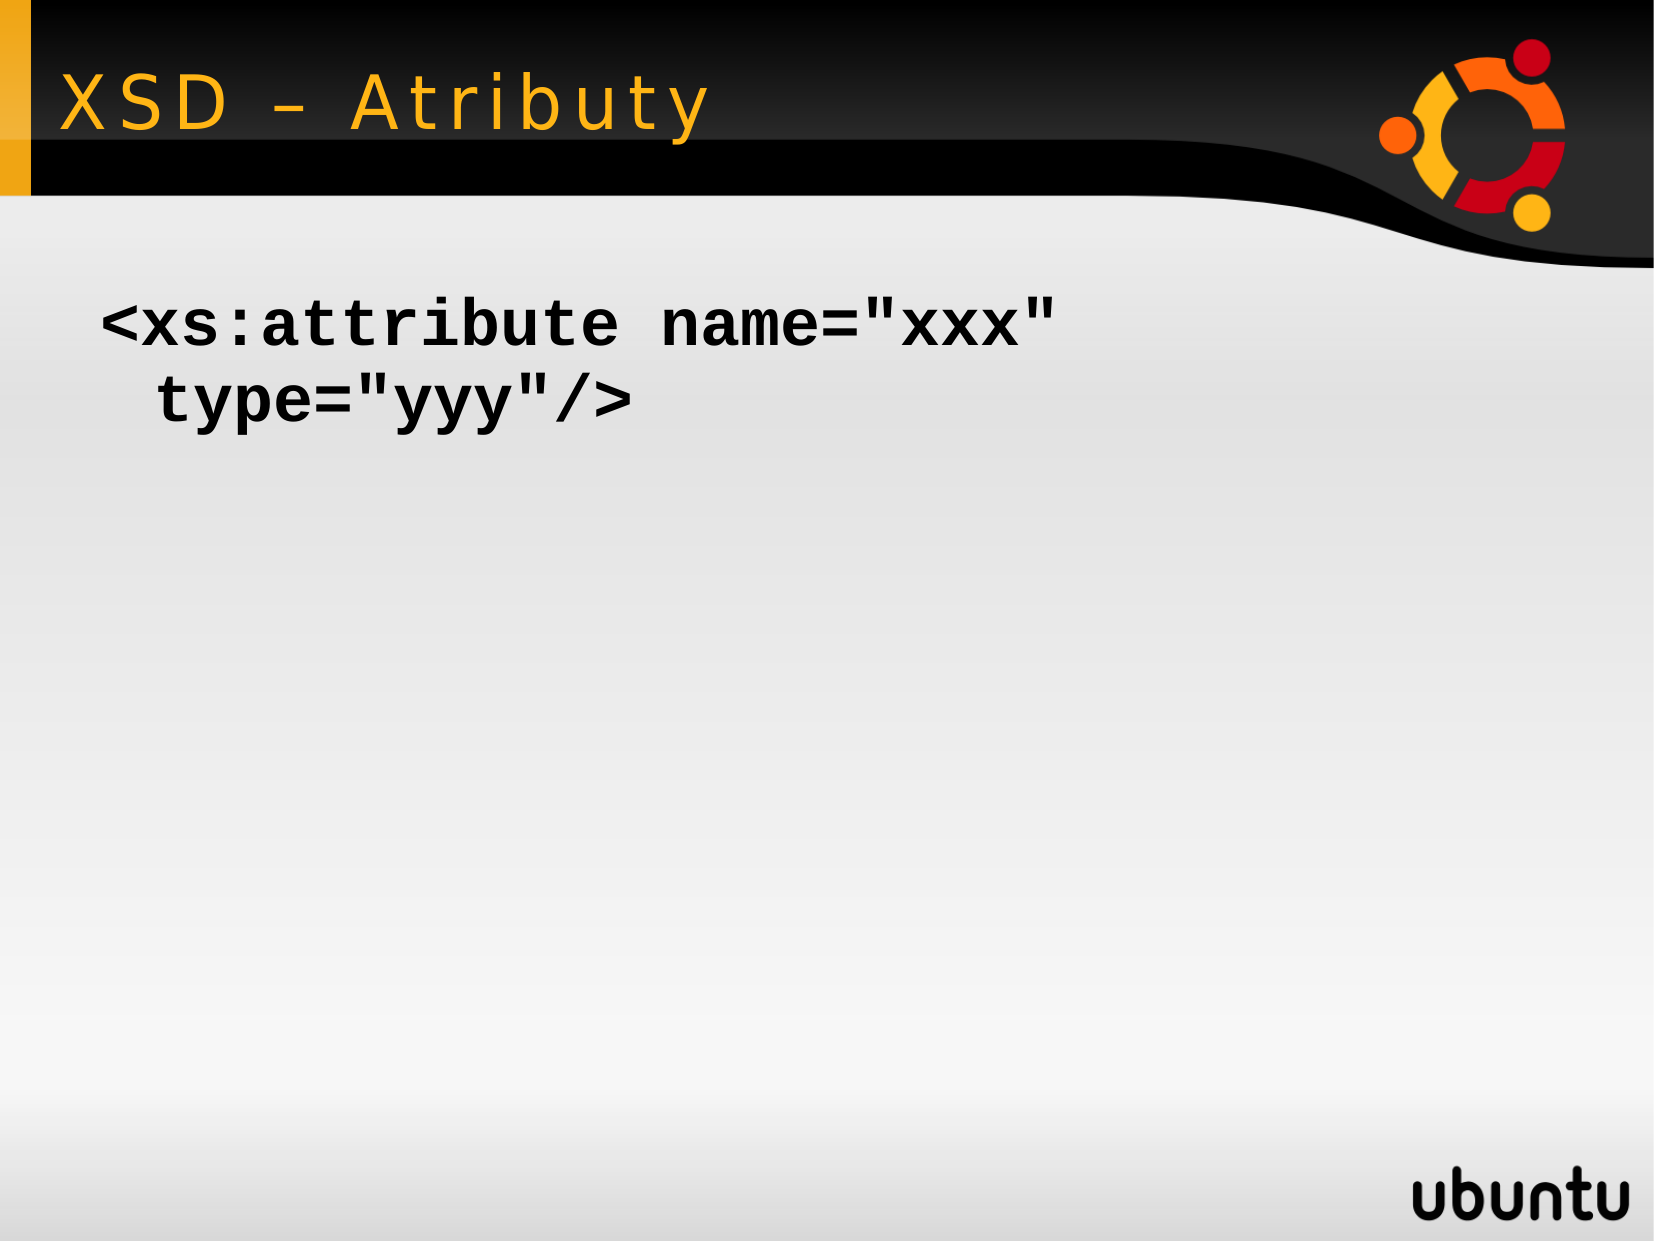

# XSD – Atributy
<xs:attribute name="xxx" type="yyy"/>